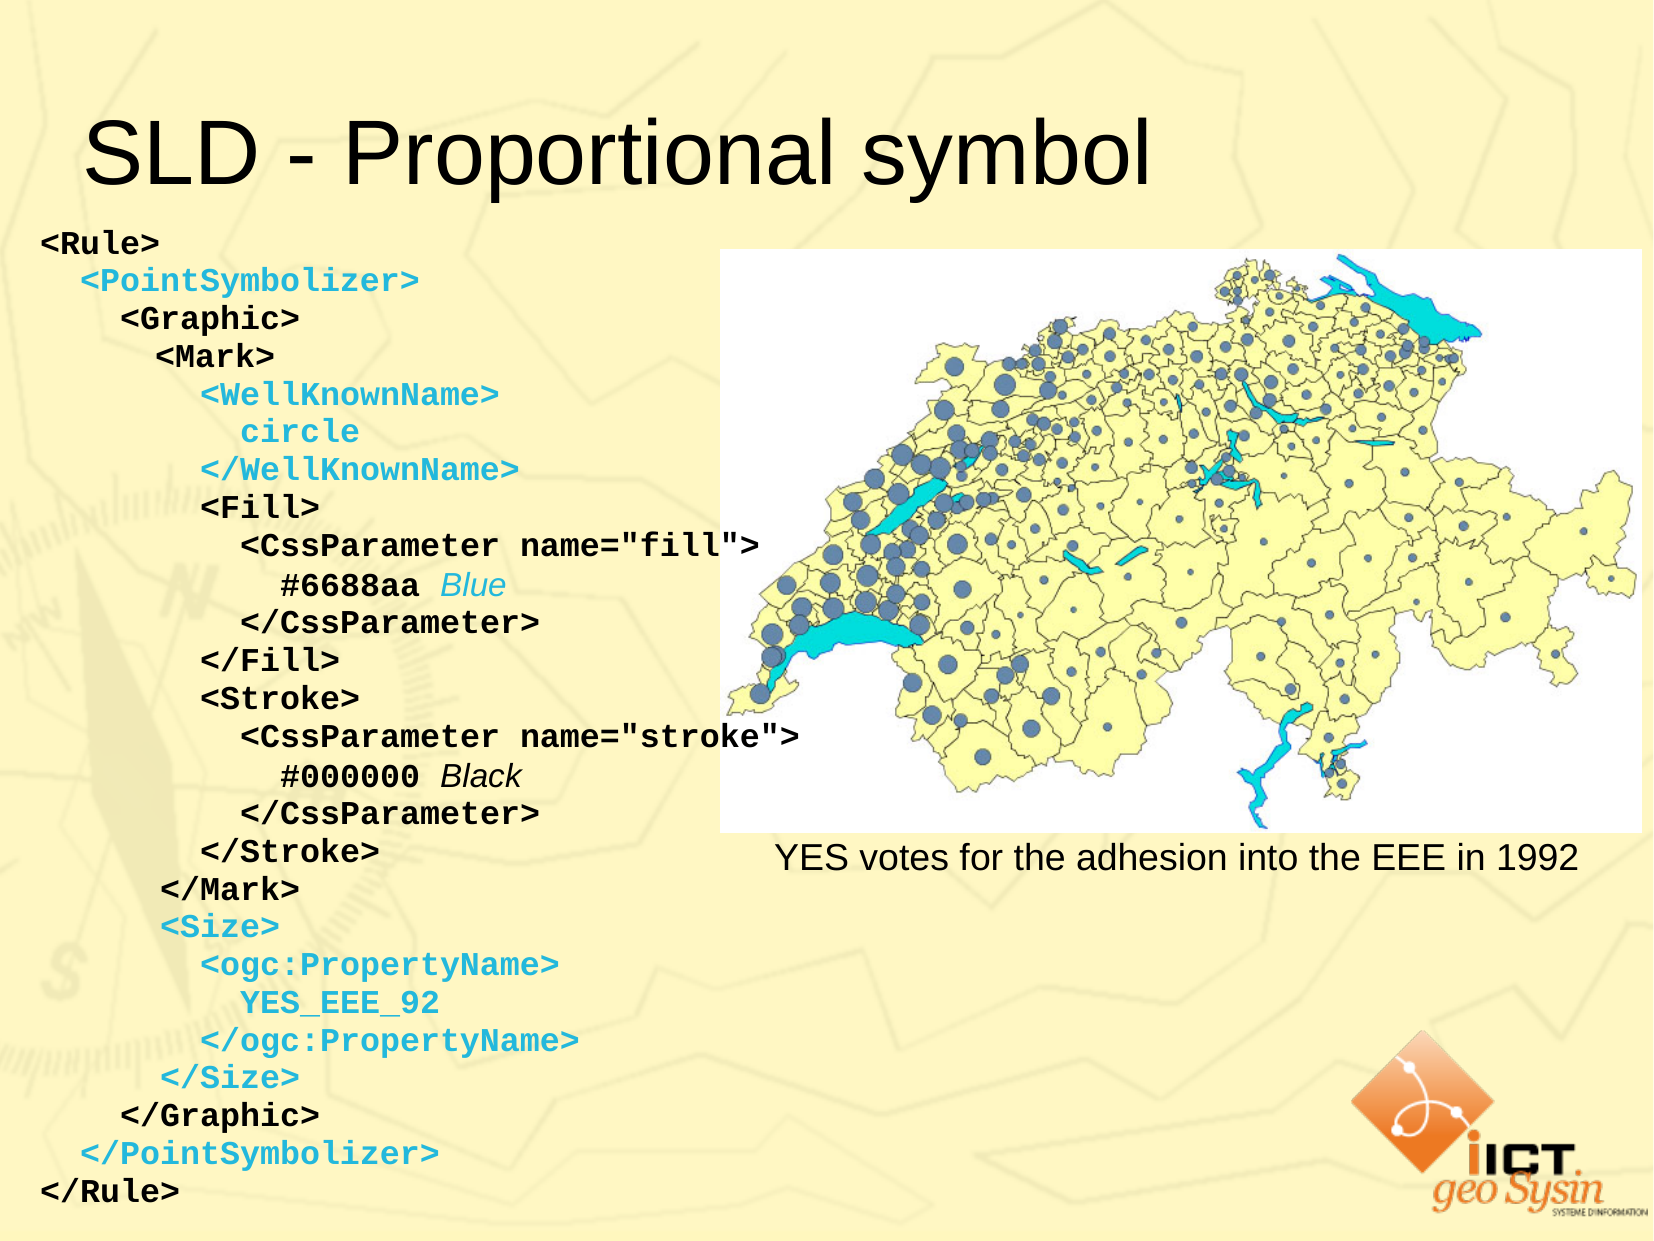

# SLD - Proportional symbol
<Rule>
 <PointSymbolizer>
 <Graphic>
	 <Mark>
 <WellKnownName>
 circle
 </WellKnownName>
 <Fill>
 <CssParameter name="fill">
 #6688aa Blue
 </CssParameter>
 </Fill>
 <Stroke>
 <CssParameter name="stroke">
 #000000 Black
 </CssParameter>
 </Stroke>
 </Mark>
 <Size>
 <ogc:PropertyName>
 YES_EEE_92
 </ogc:PropertyName>
 </Size>
 </Graphic>
 </PointSymbolizer>
</Rule>
YES votes for the adhesion into the EEE in 1992